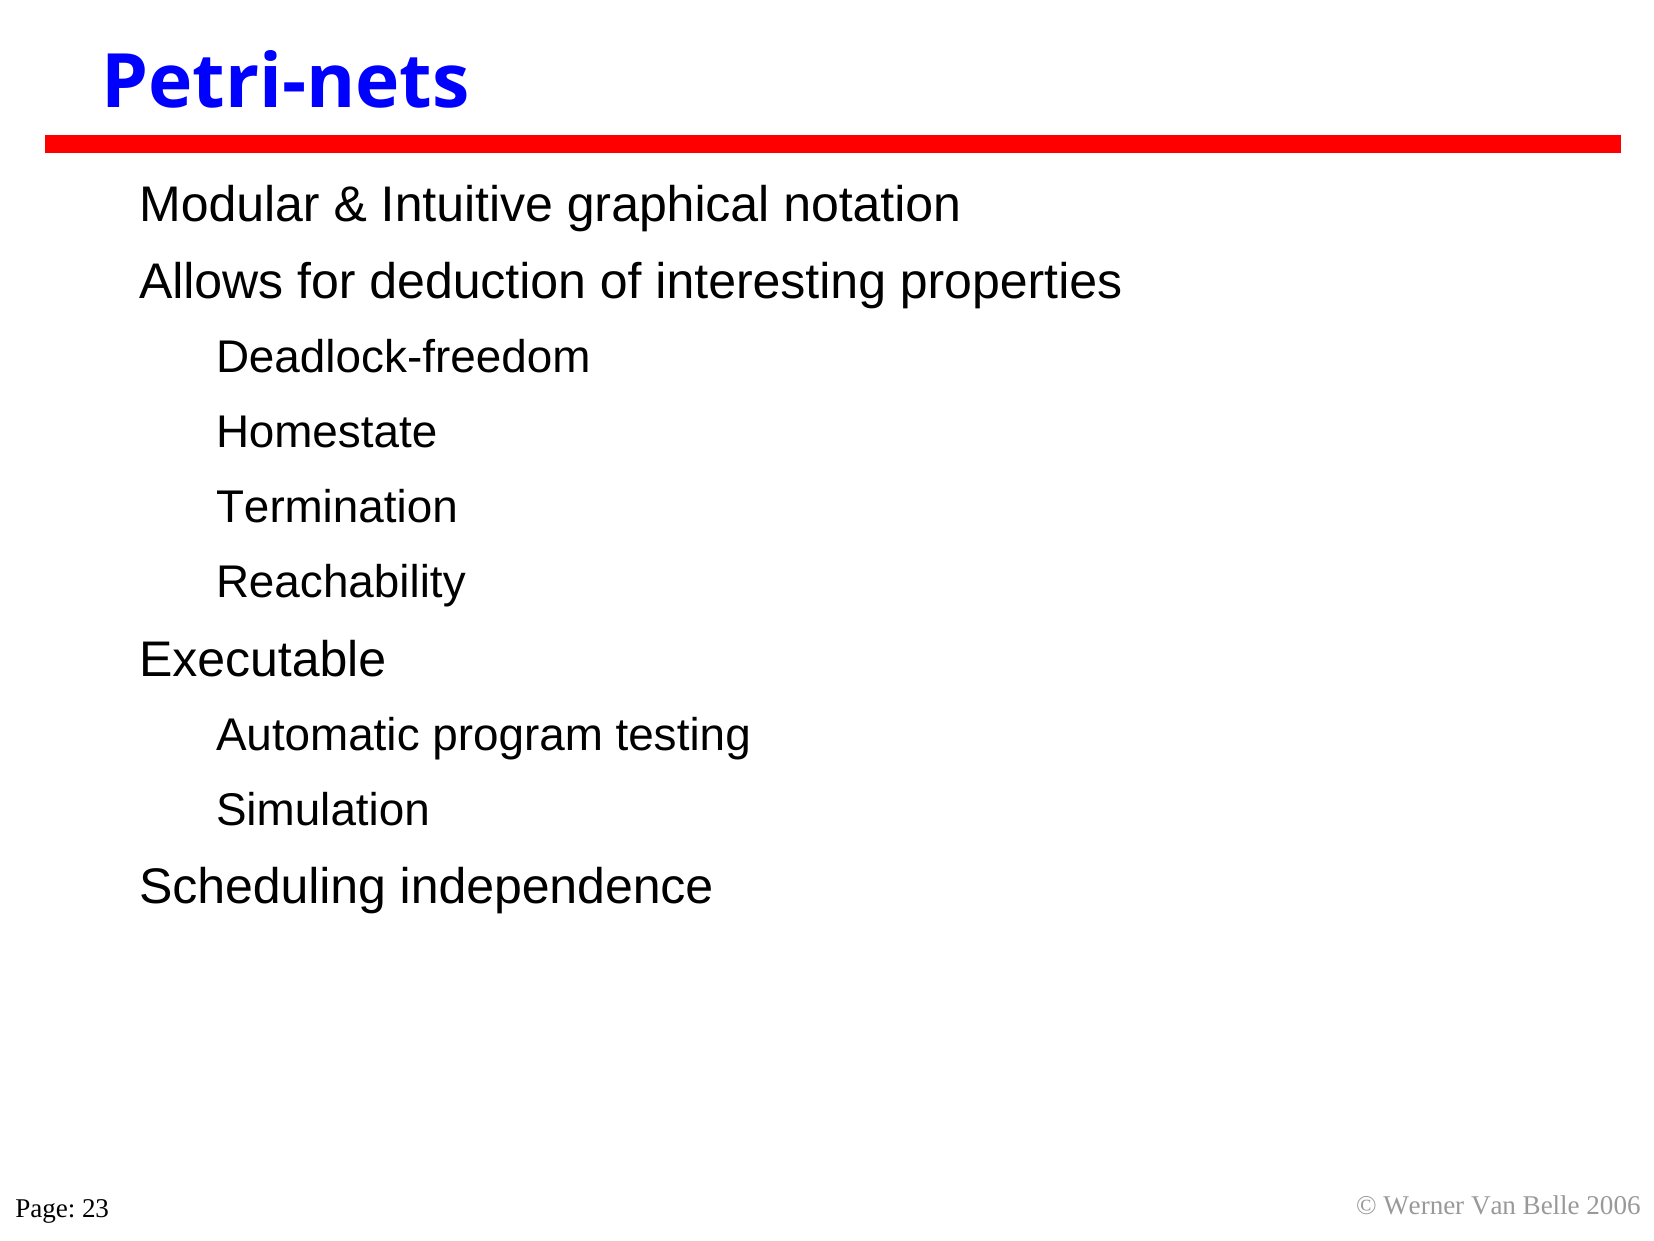

# Petri-nets
Modular & Intuitive graphical notation
Allows for deduction of interesting properties
Deadlock-freedom
Homestate
Termination
Reachability
Executable
Automatic program testing
Simulation
Scheduling independence